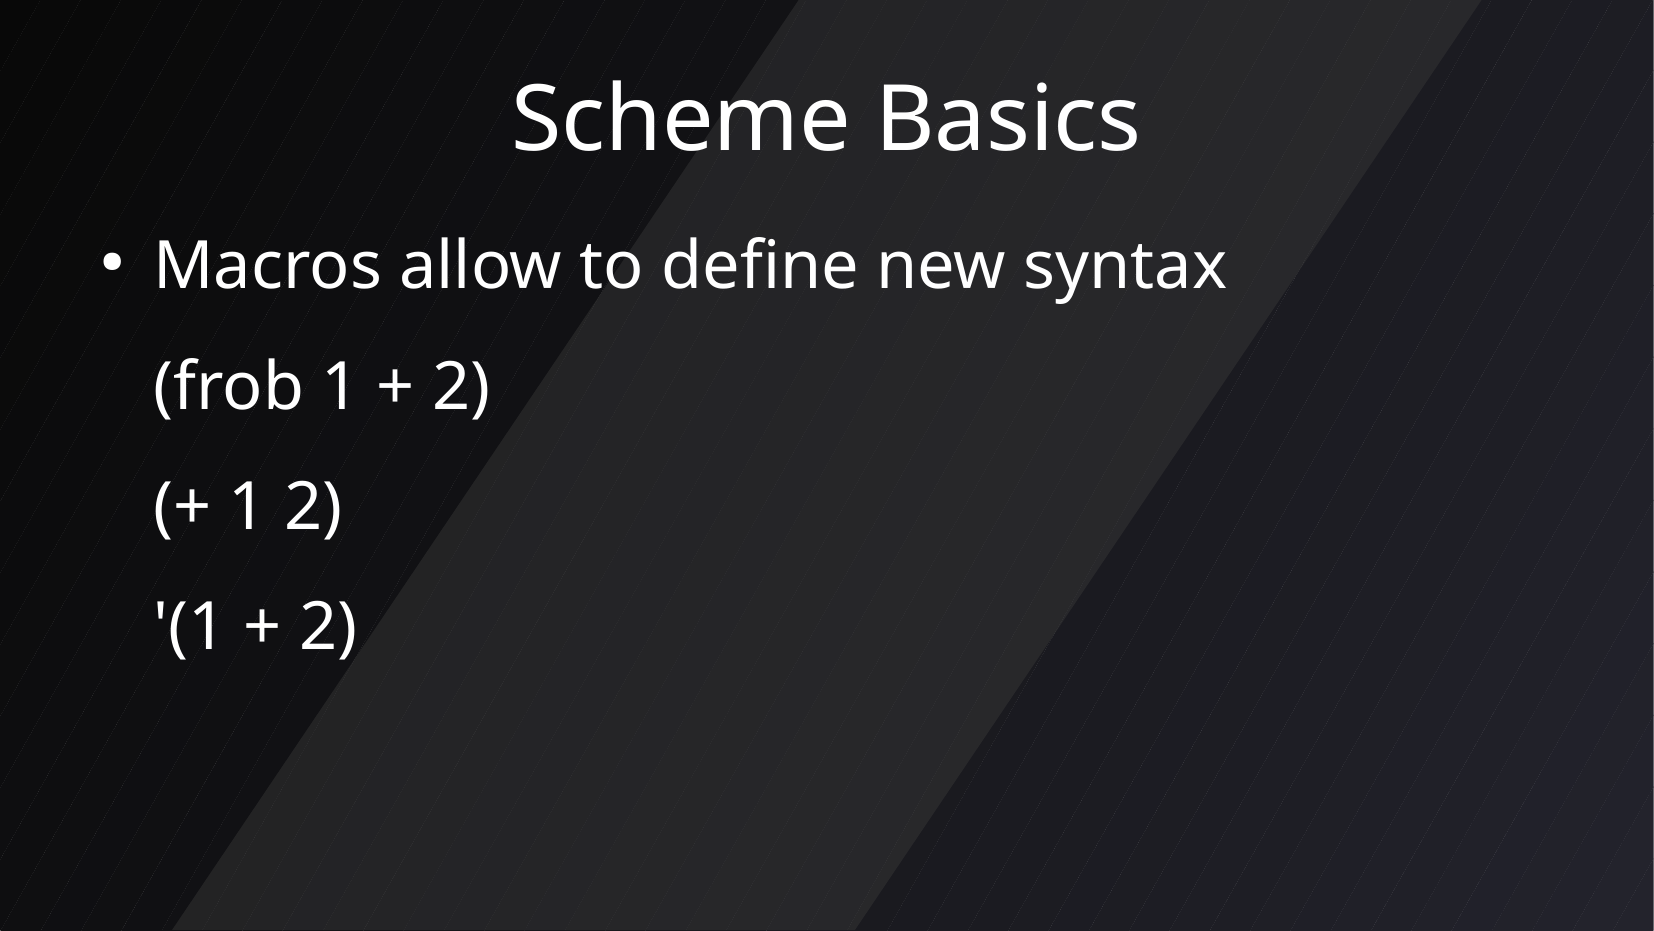

# Scheme Basics
Macros allow to define new syntax
(frob 1 + 2)
(+ 1 2)
'(1 + 2)